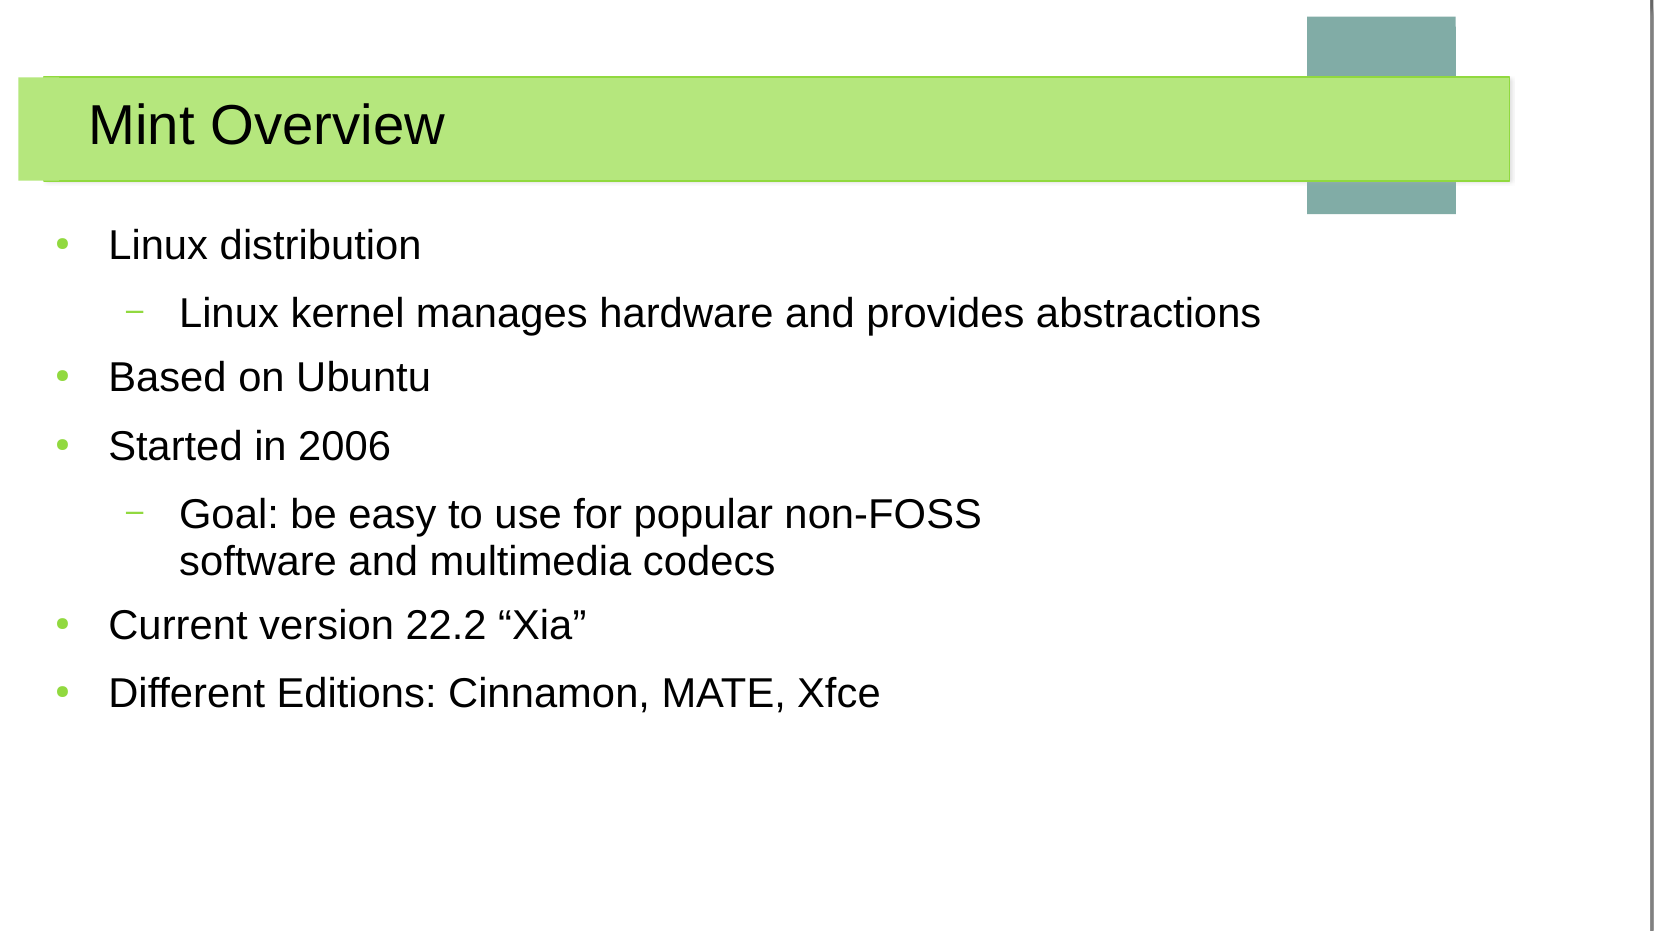

# Mint Overview
Linux distribution
Linux kernel manages hardware and provides abstractions
Based on Ubuntu
Started in 2006
Goal: be easy to use for popular non-FOSS
software and multimedia codecs
Current version 22.2 “Xia”
Different Editions: Cinnamon, MATE, Xfce